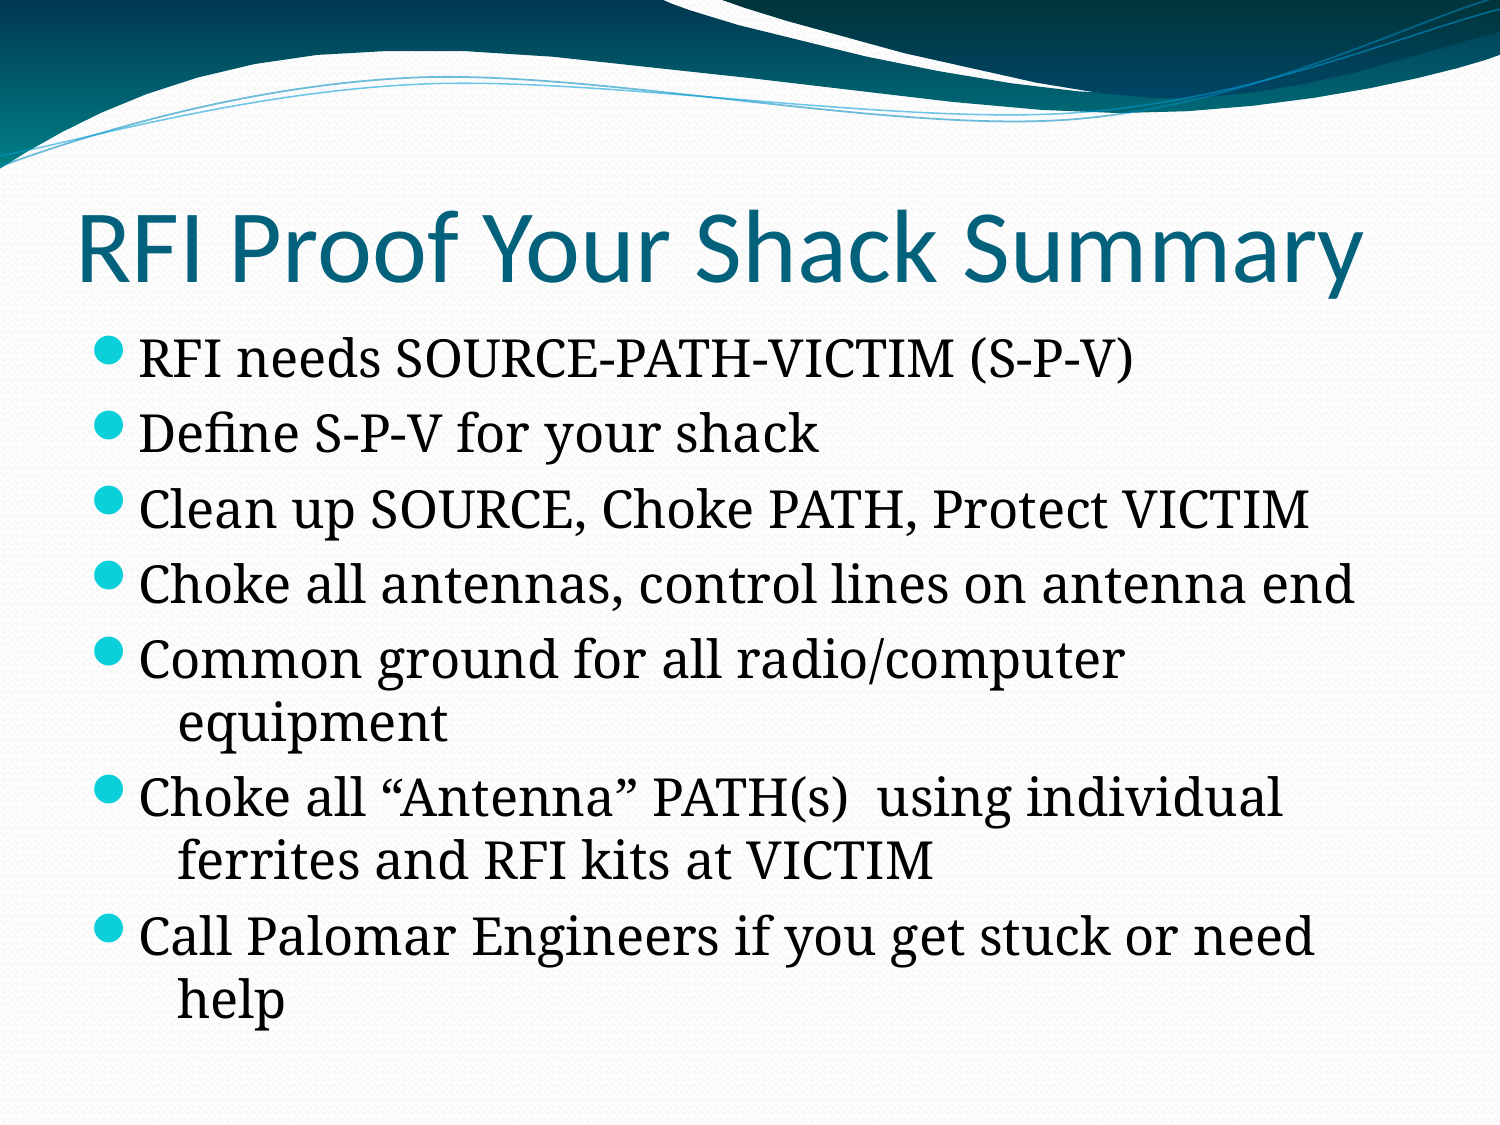

# RFI Proof Your Shack Summary
RFI needs SOURCE-PATH-VICTIM (S-P-V)
Define S-P-V for your shack
Clean up SOURCE, Choke PATH, Protect VICTIM
Choke all antennas, control lines on antenna end
Common ground for all radio/computer equipment
Choke all “Antenna” PATH(s) using individual ferrites and RFI kits at VICTIM
Call Palomar Engineers if you get stuck or need help